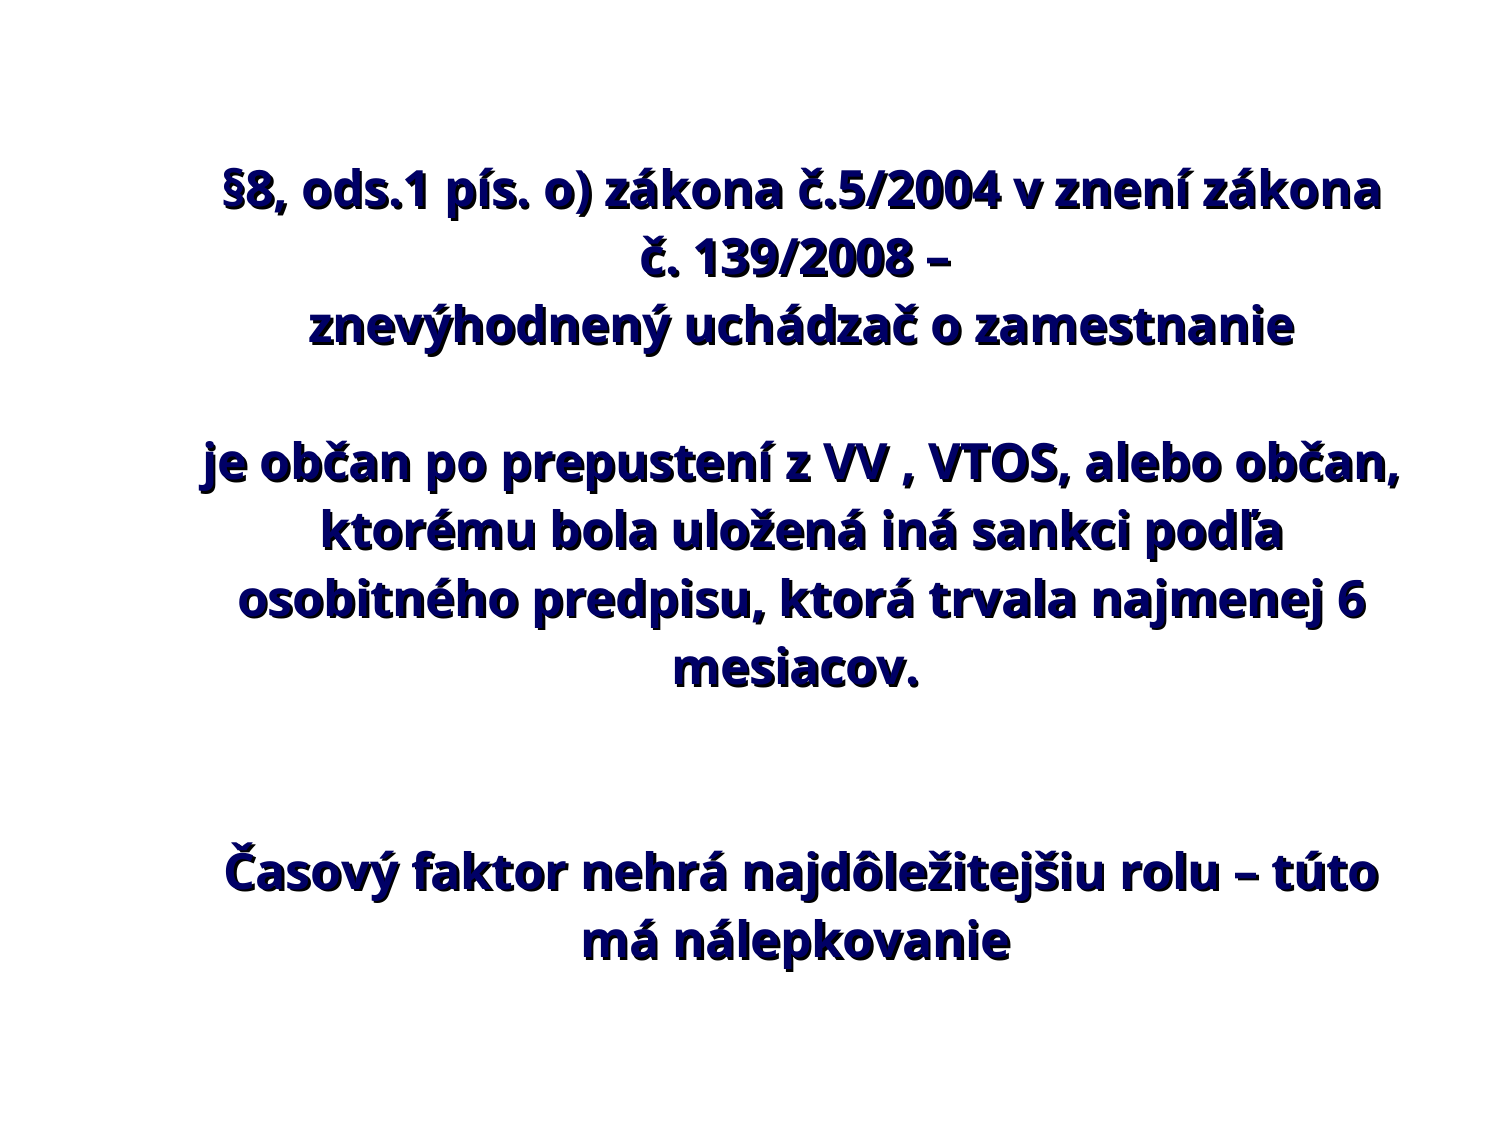

# §8, ods.1 pís. o) zákona č.5/2004 v znení zákona č. 139/2008 – znevýhodnený uchádzač o zamestnanie je občan po prepustení z VV , VTOS, alebo občan, ktorému bola uložená iná sankci podľa osobitného predpisu, ktorá trvala najmenej 6 mesiacov. Časový faktor nehrá najdôležitejšiu rolu – túto má nálepkovanie
3